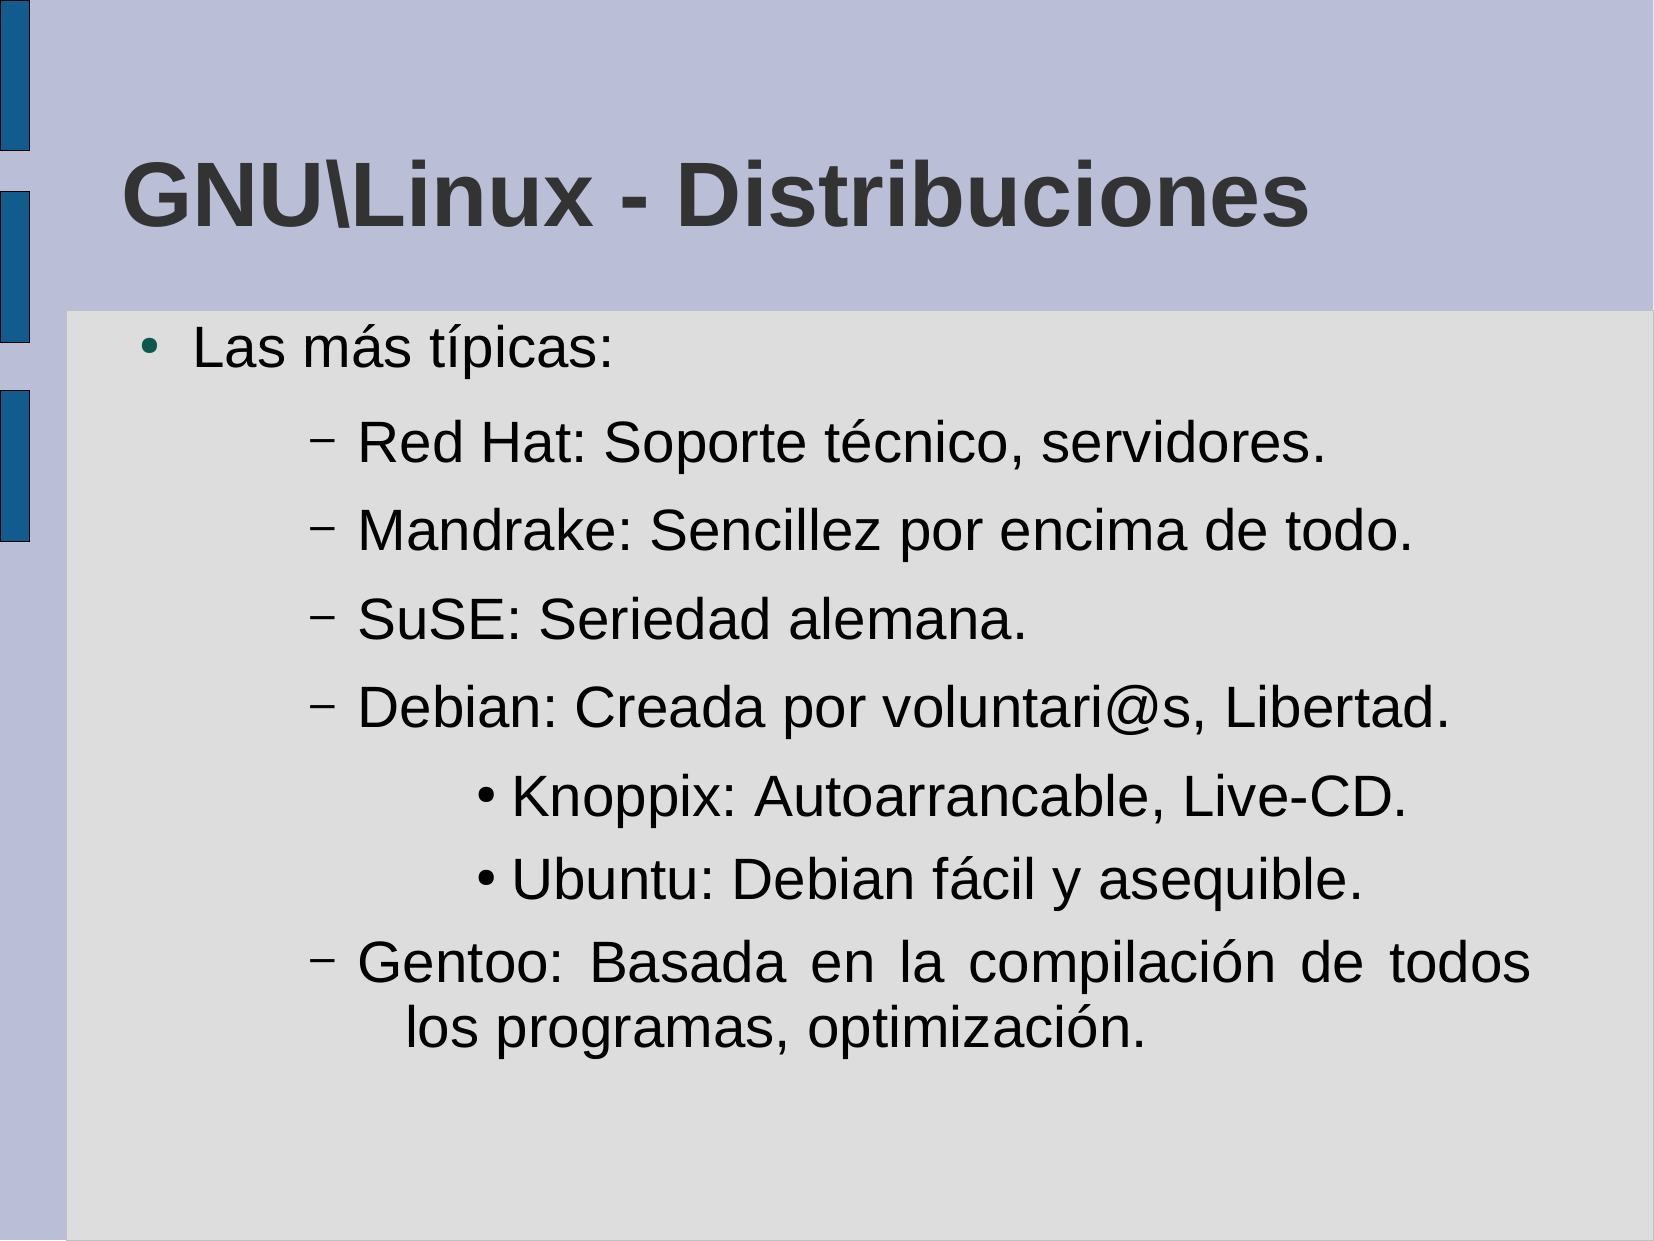

# GNU\Linux - Distribuciones
Las más típicas:
Red Hat: Soporte técnico, servidores.
Mandrake: Sencillez por encima de todo.
SuSE: Seriedad alemana.
Debian: Creada por voluntari@s, Libertad.
Knoppix: Autoarrancable, Live-CD.
Ubuntu: Debian fácil y asequible.
Gentoo: Basada en la compilación de todos los programas, optimización.